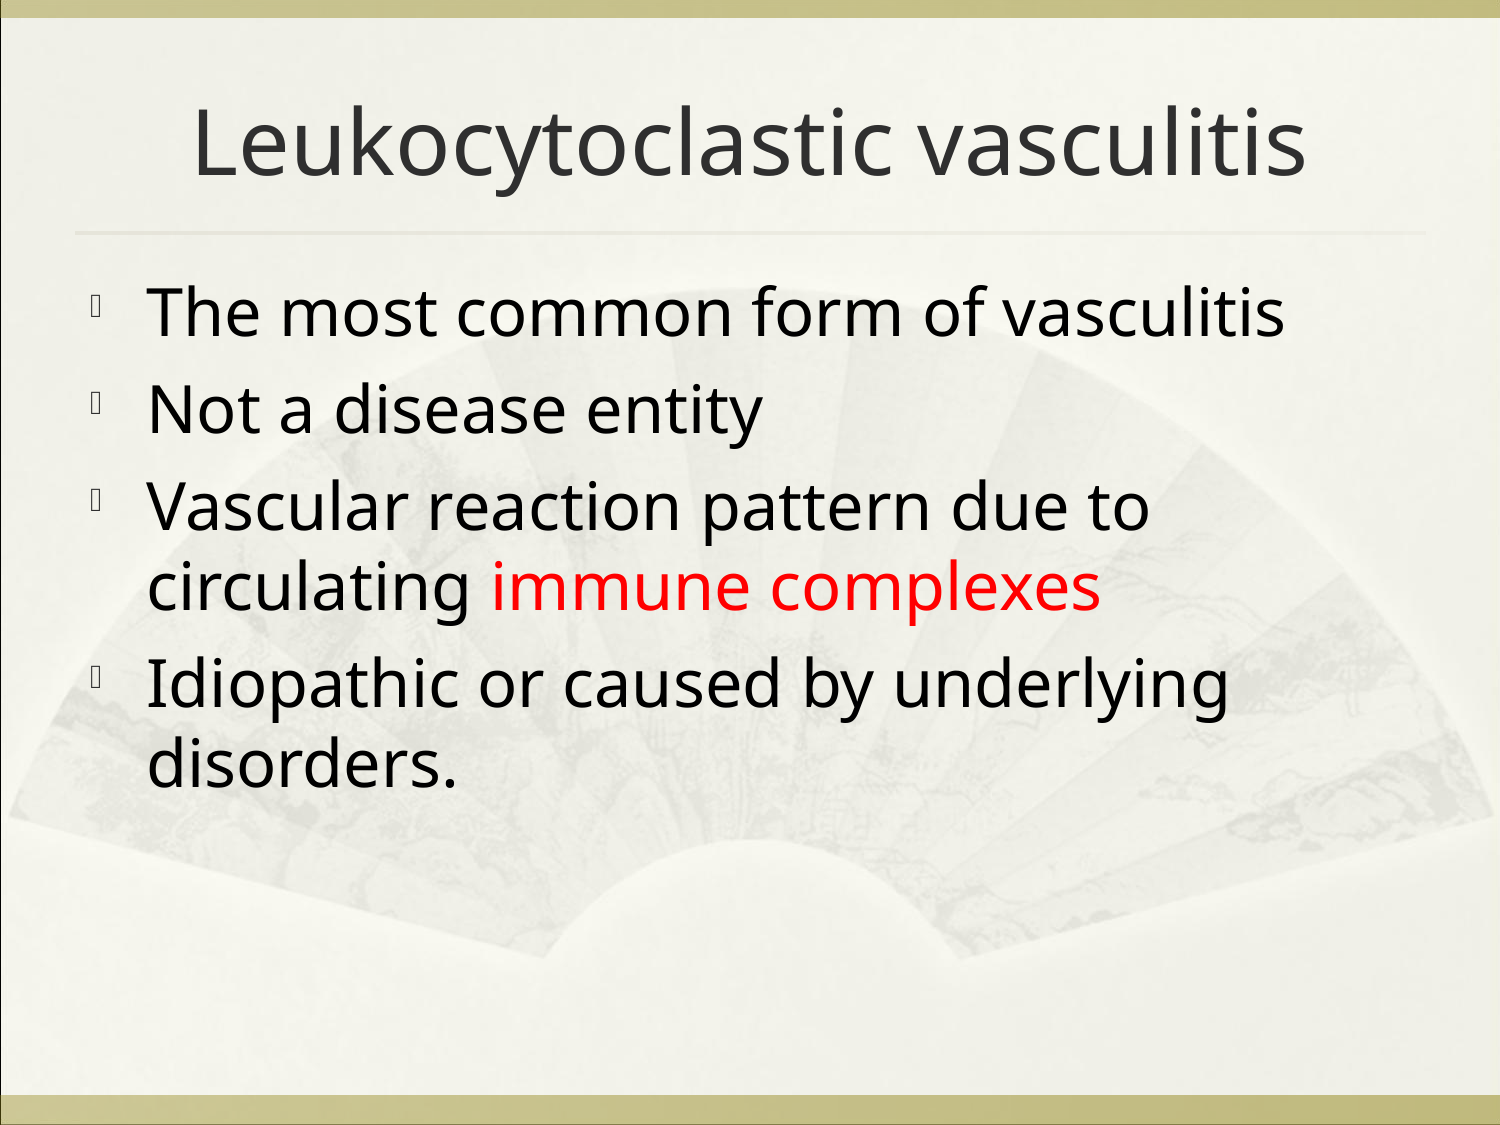

# Leukocytoclastic vasculitis
The most common form of vasculitis
Not a disease entity
Vascular reaction pattern due to circulating immune complexes
Idiopathic or caused by underlying disorders.